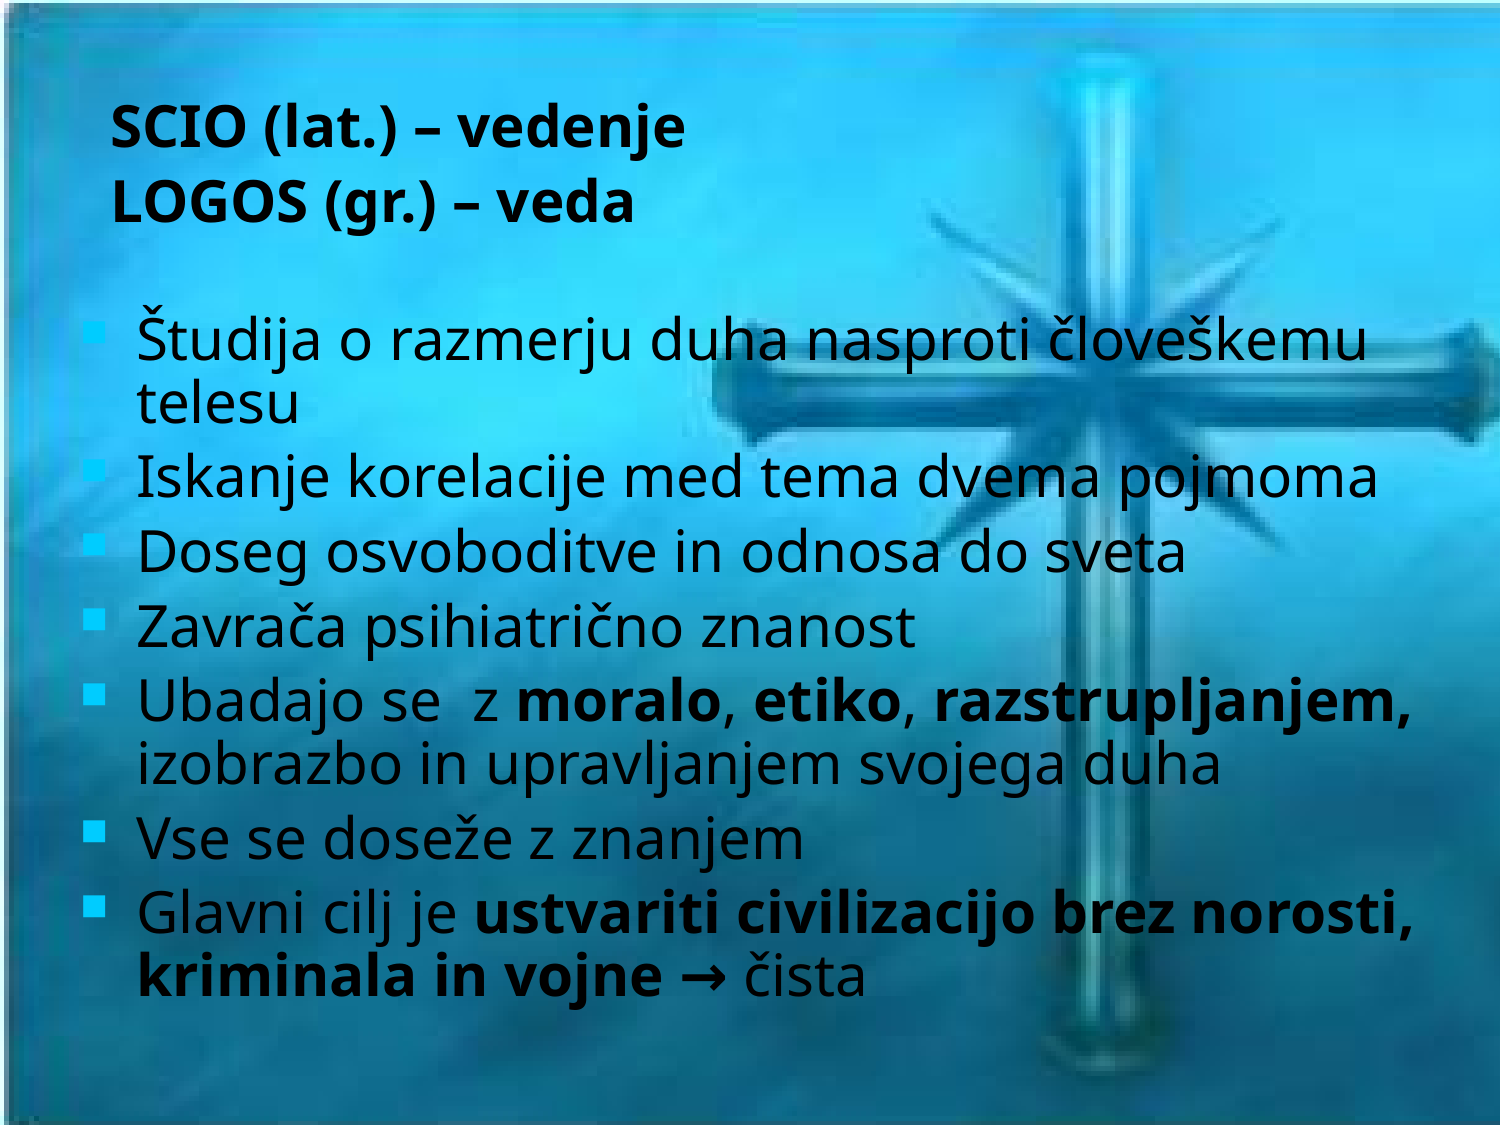

# SCIO (lat.) – vedenje
 LOGOS (gr.) – veda
Študija o razmerju duha nasproti človeškemu telesu
Iskanje korelacije med tema dvema pojmoma
Doseg osvoboditve in odnosa do sveta
Zavrača psihiatrično znanost
Ubadajo se z moralo, etiko, razstrupljanjem, izobrazbo in upravljanjem svojega duha
Vse se doseže z znanjem
Glavni cilj je ustvariti civilizacijo brez norosti, kriminala in vojne → čista